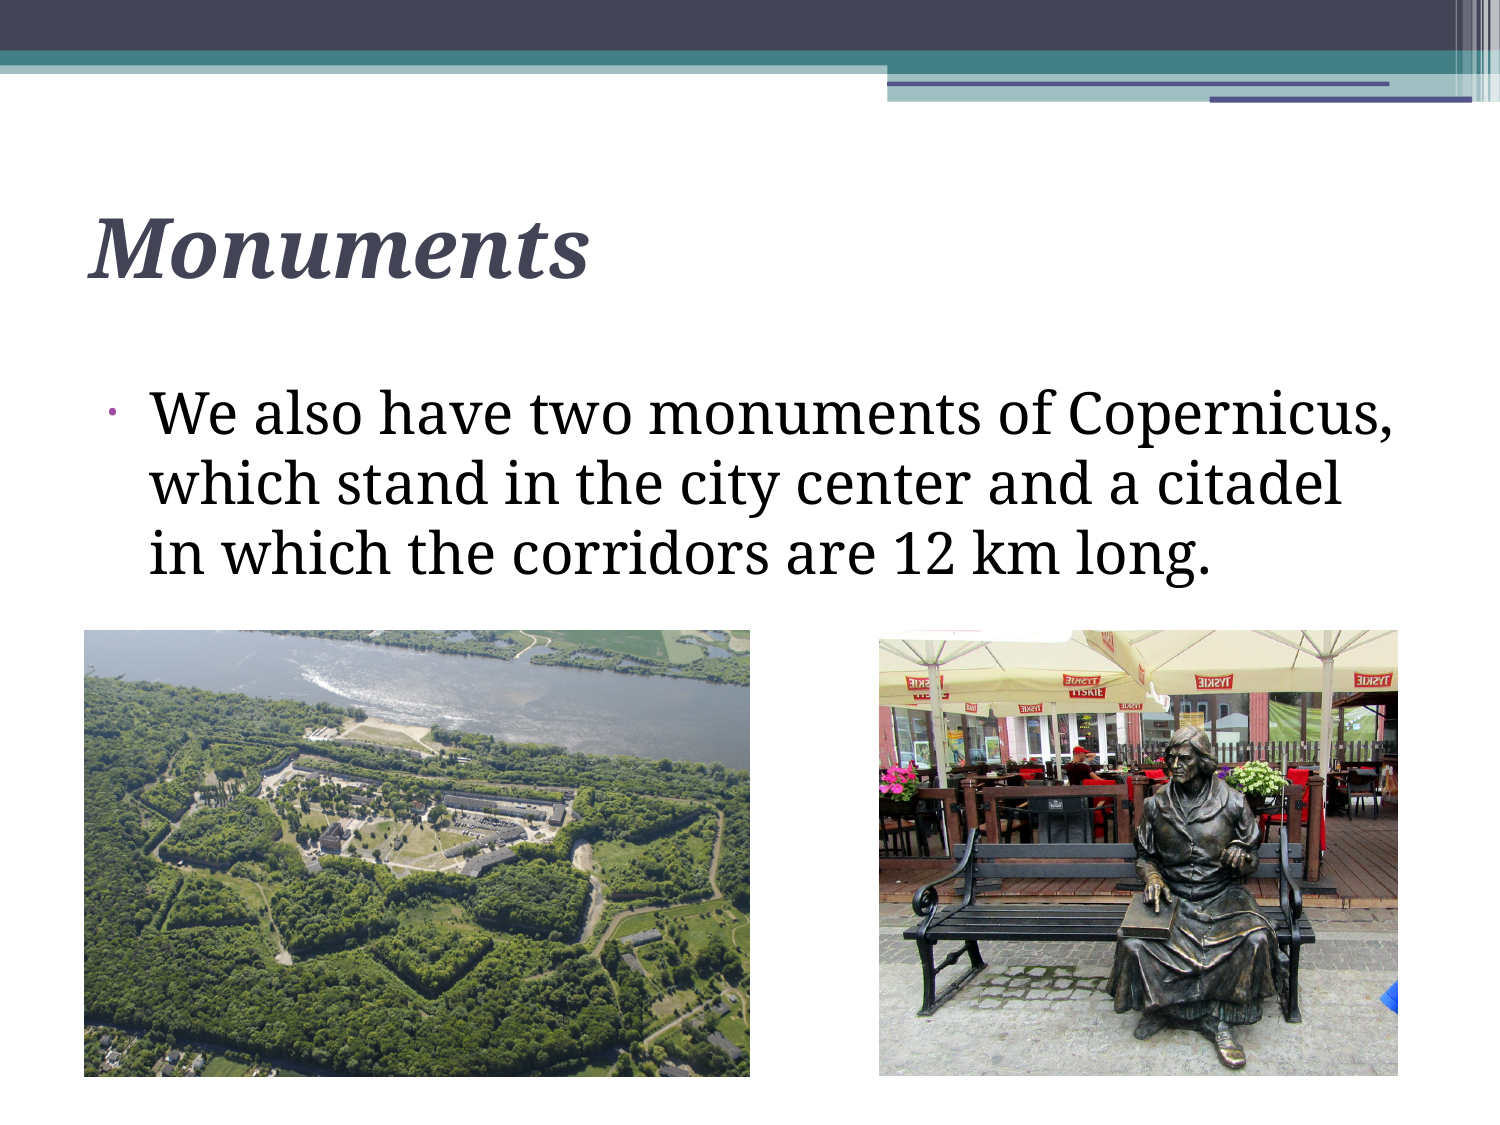

# Monuments
We also have two monuments of Copernicus, which stand in the city center and a citadel in which the corridors are 12 km long.